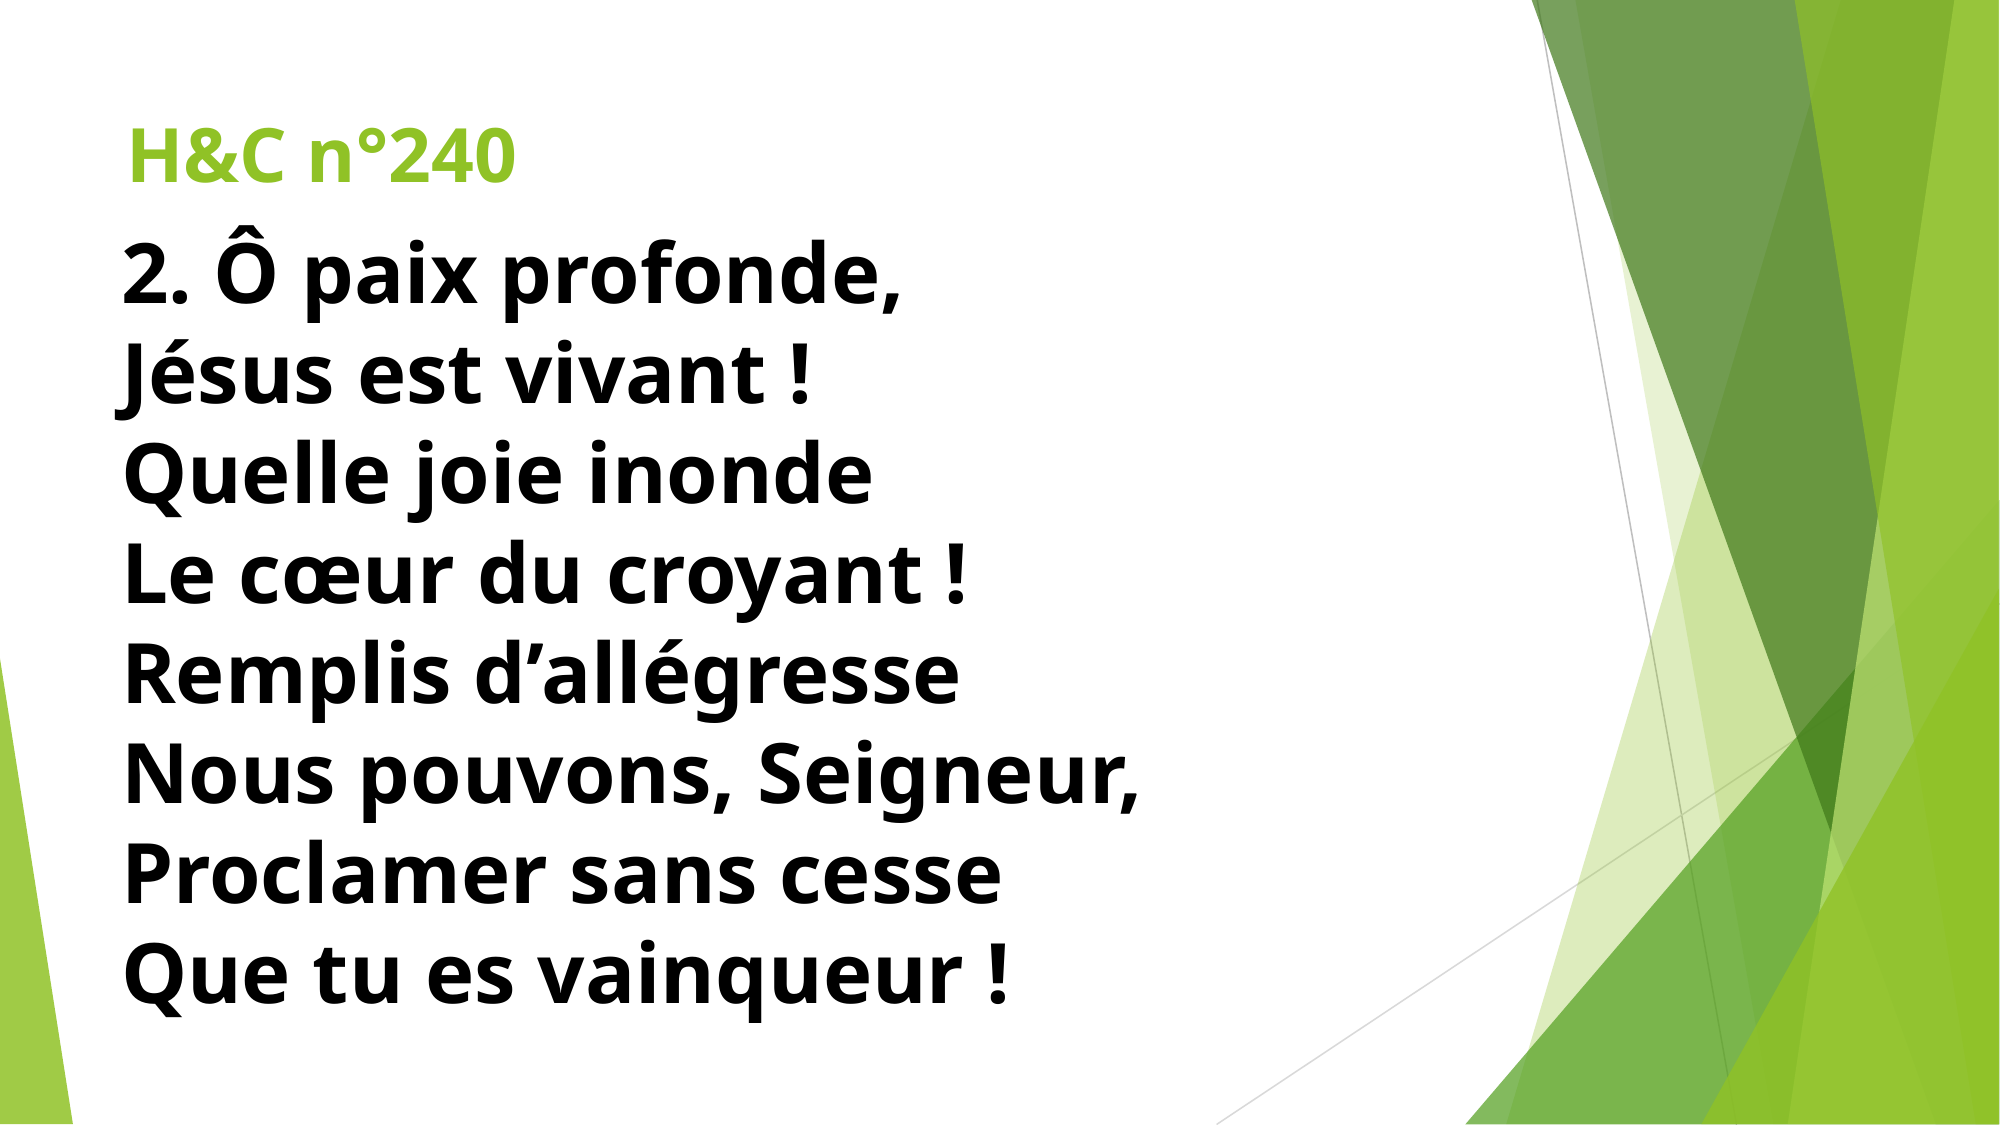

H&C n°240
2. Ô paix profonde,
Jésus est vivant !
Quelle joie inonde
Le cœur du croyant !
Remplis d’allégresse
Nous pouvons, Seigneur,
Proclamer sans cesse
Que tu es vainqueur !